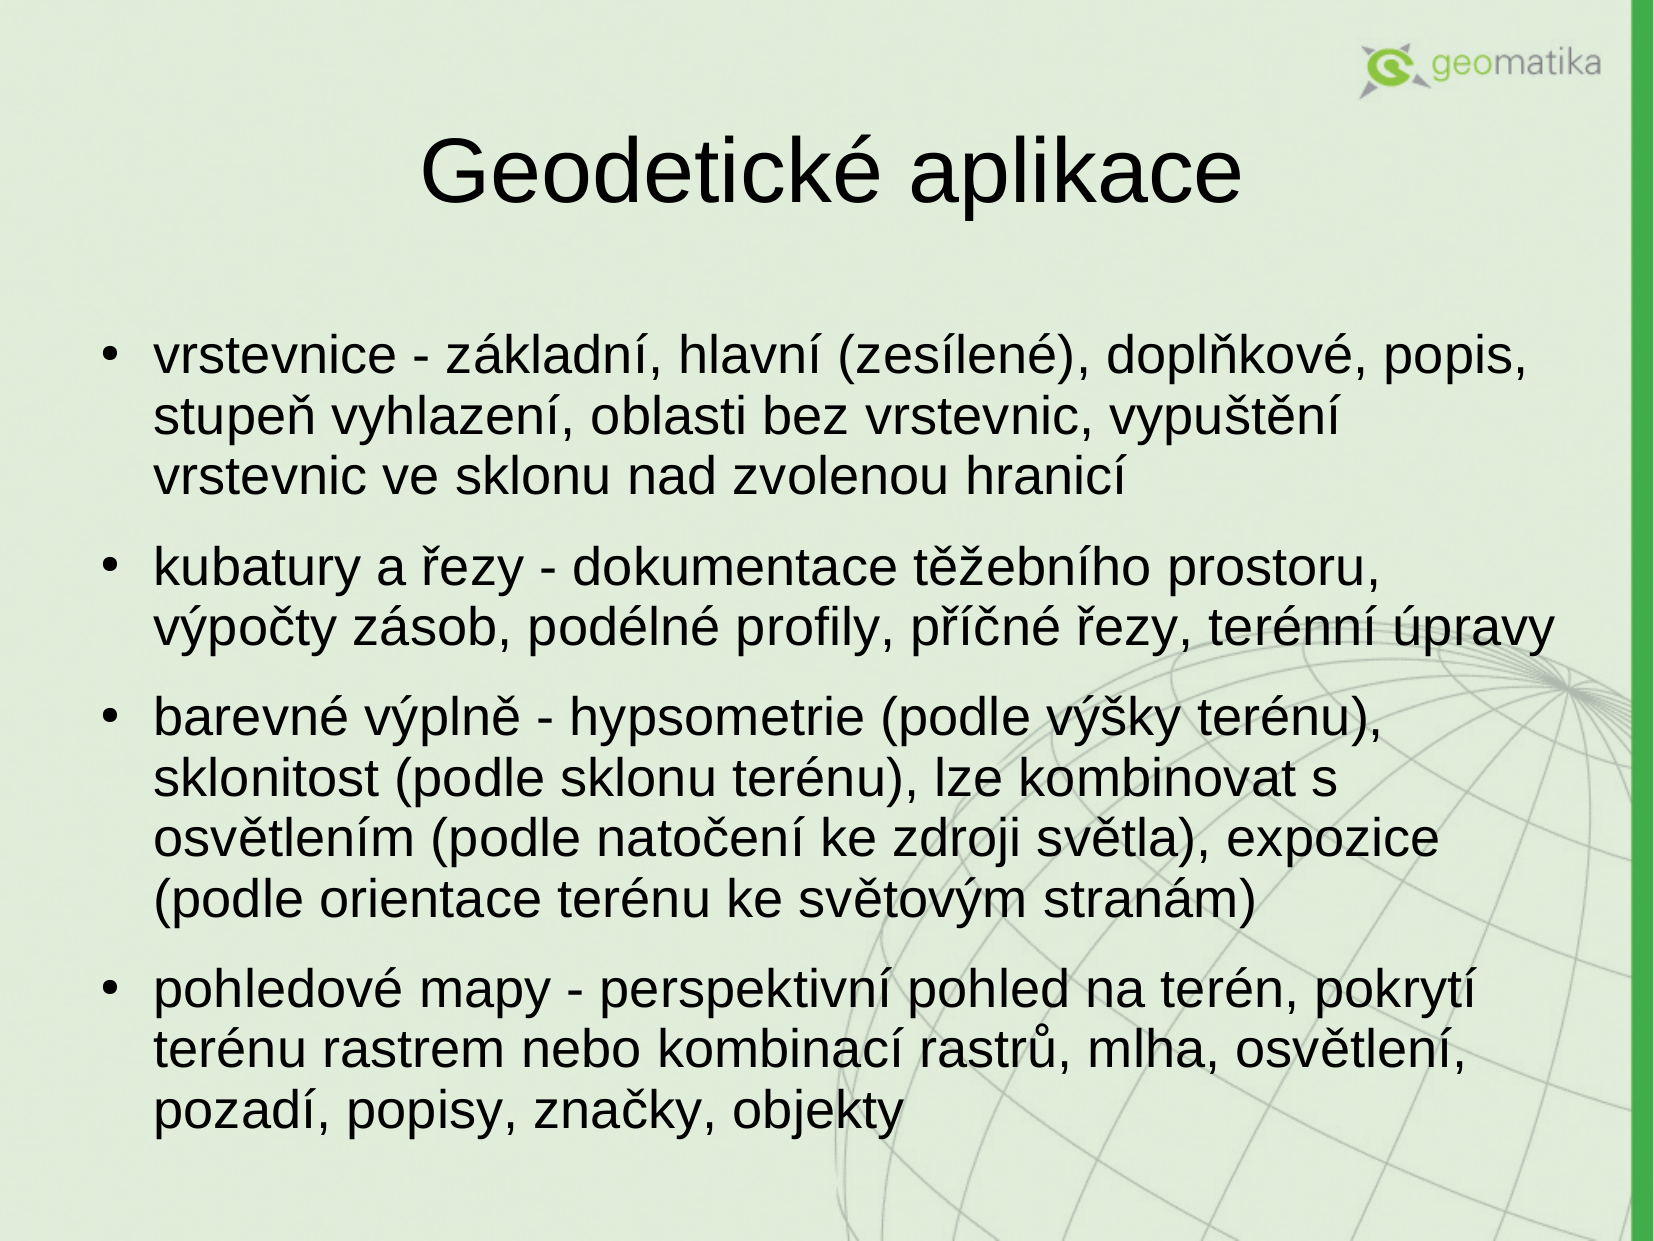

# Geodetické aplikace
vrstevnice - základní, hlavní (zesílené), doplňkové, popis, stupeň vyhlazení, oblasti bez vrstevnic, vypuštění vrstevnic ve sklonu nad zvolenou hranicí
kubatury a řezy - dokumentace těžebního prostoru, výpočty zásob, podélné profily, příčné řezy, terénní úpravy
barevné výplně - hypsometrie (podle výšky terénu), sklonitost (podle sklonu terénu), lze kombinovat s osvětlením (podle natočení ke zdroji světla), expozice (podle orientace terénu ke světovým stranám)
pohledové mapy - perspektivní pohled na terén, pokrytí terénu rastrem nebo kombinací rastrů, mlha, osvětlení, pozadí, popisy, značky, objekty